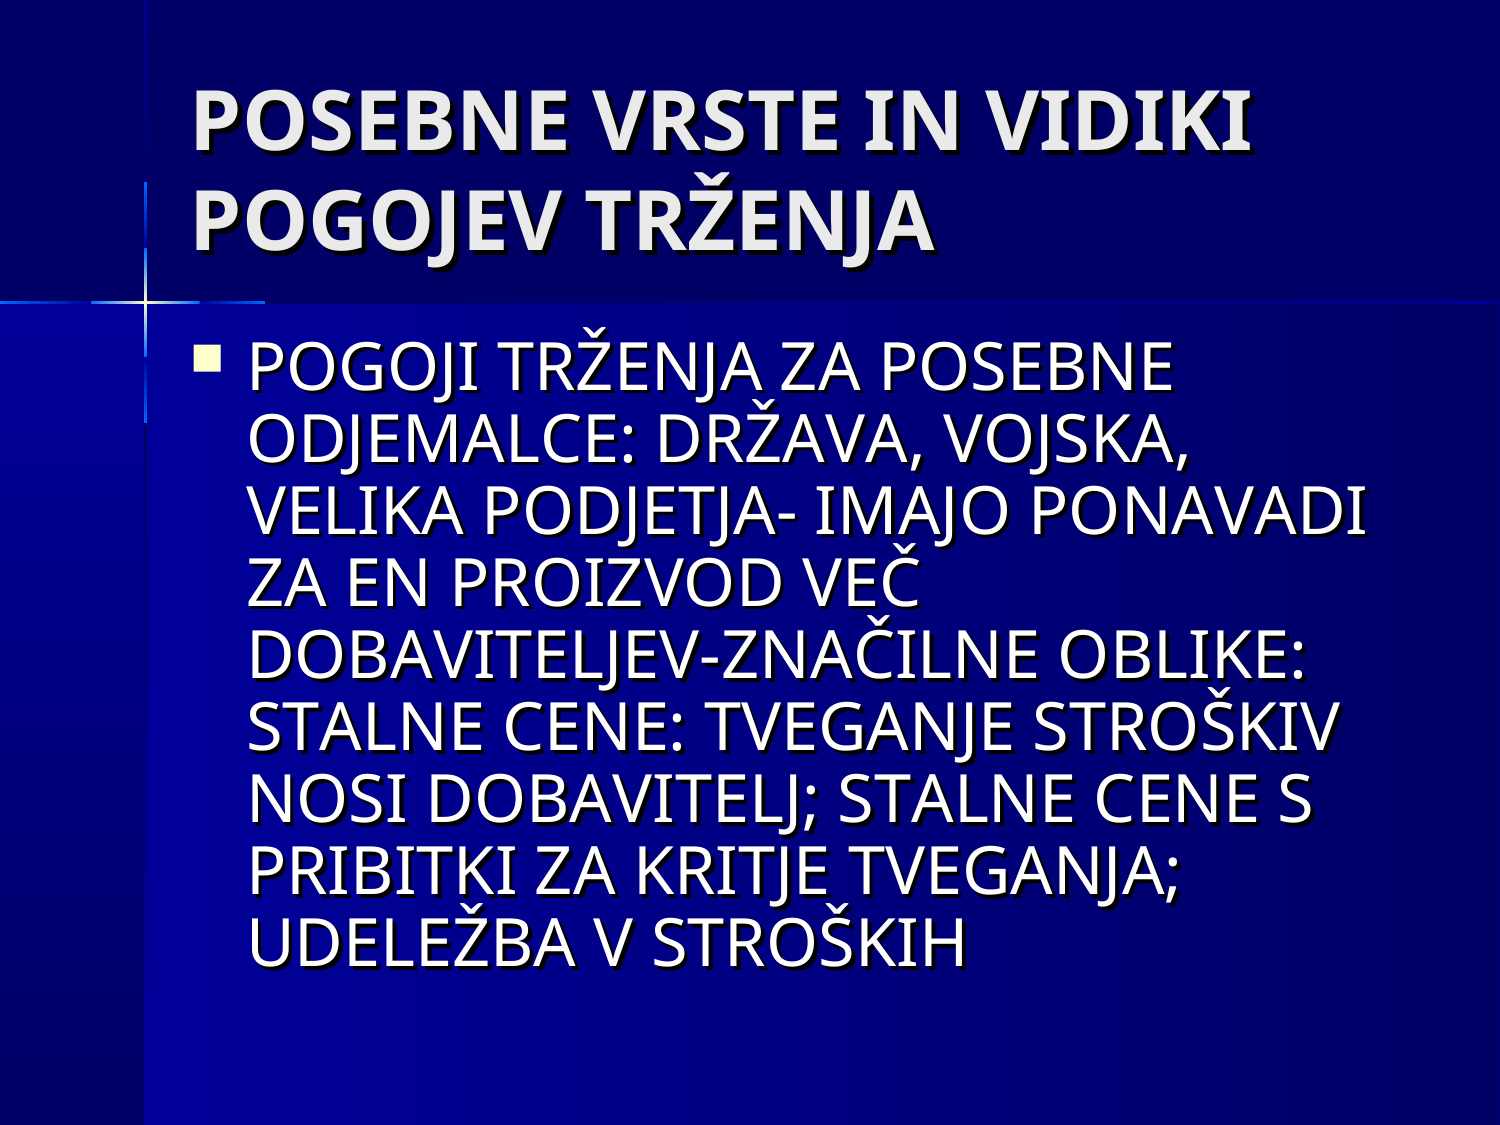

# POSEBNE VRSTE IN VIDIKI POGOJEV TRŽENJA
POGOJI TRŽENJA ZA POSEBNE ODJEMALCE: DRŽAVA, VOJSKA, VELIKA PODJETJA- IMAJO PONAVADI ZA EN PROIZVOD VEČ DOBAVITELJEV-ZNAČILNE OBLIKE: STALNE CENE: TVEGANJE STROŠKIV NOSI DOBAVITELJ; STALNE CENE S PRIBITKI ZA KRITJE TVEGANJA; UDELEŽBA V STROŠKIH